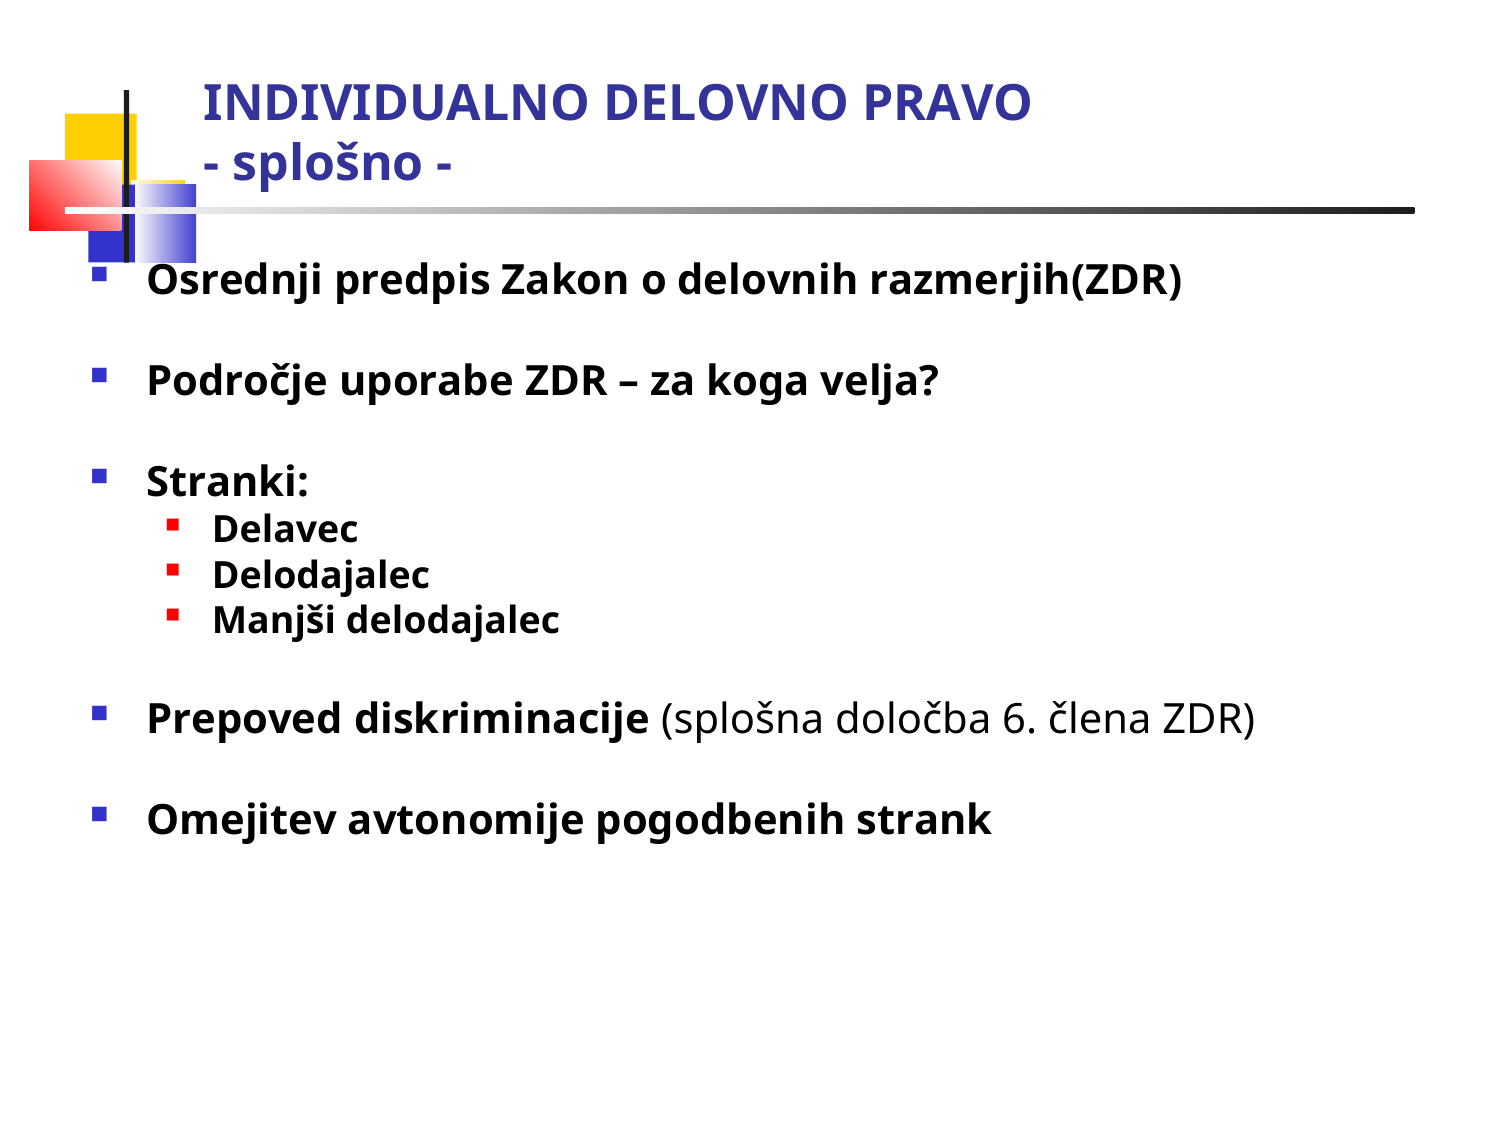

# INDIVIDUALNO DELOVNO PRAVO - splošno -
Osrednji predpis Zakon o delovnih razmerjih(ZDR)
Področje uporabe ZDR – za koga velja?
Stranki:
Delavec
Delodajalec
Manjši delodajalec
Prepoved diskriminacije (splošna določba 6. člena ZDR)
Omejitev avtonomije pogodbenih strank